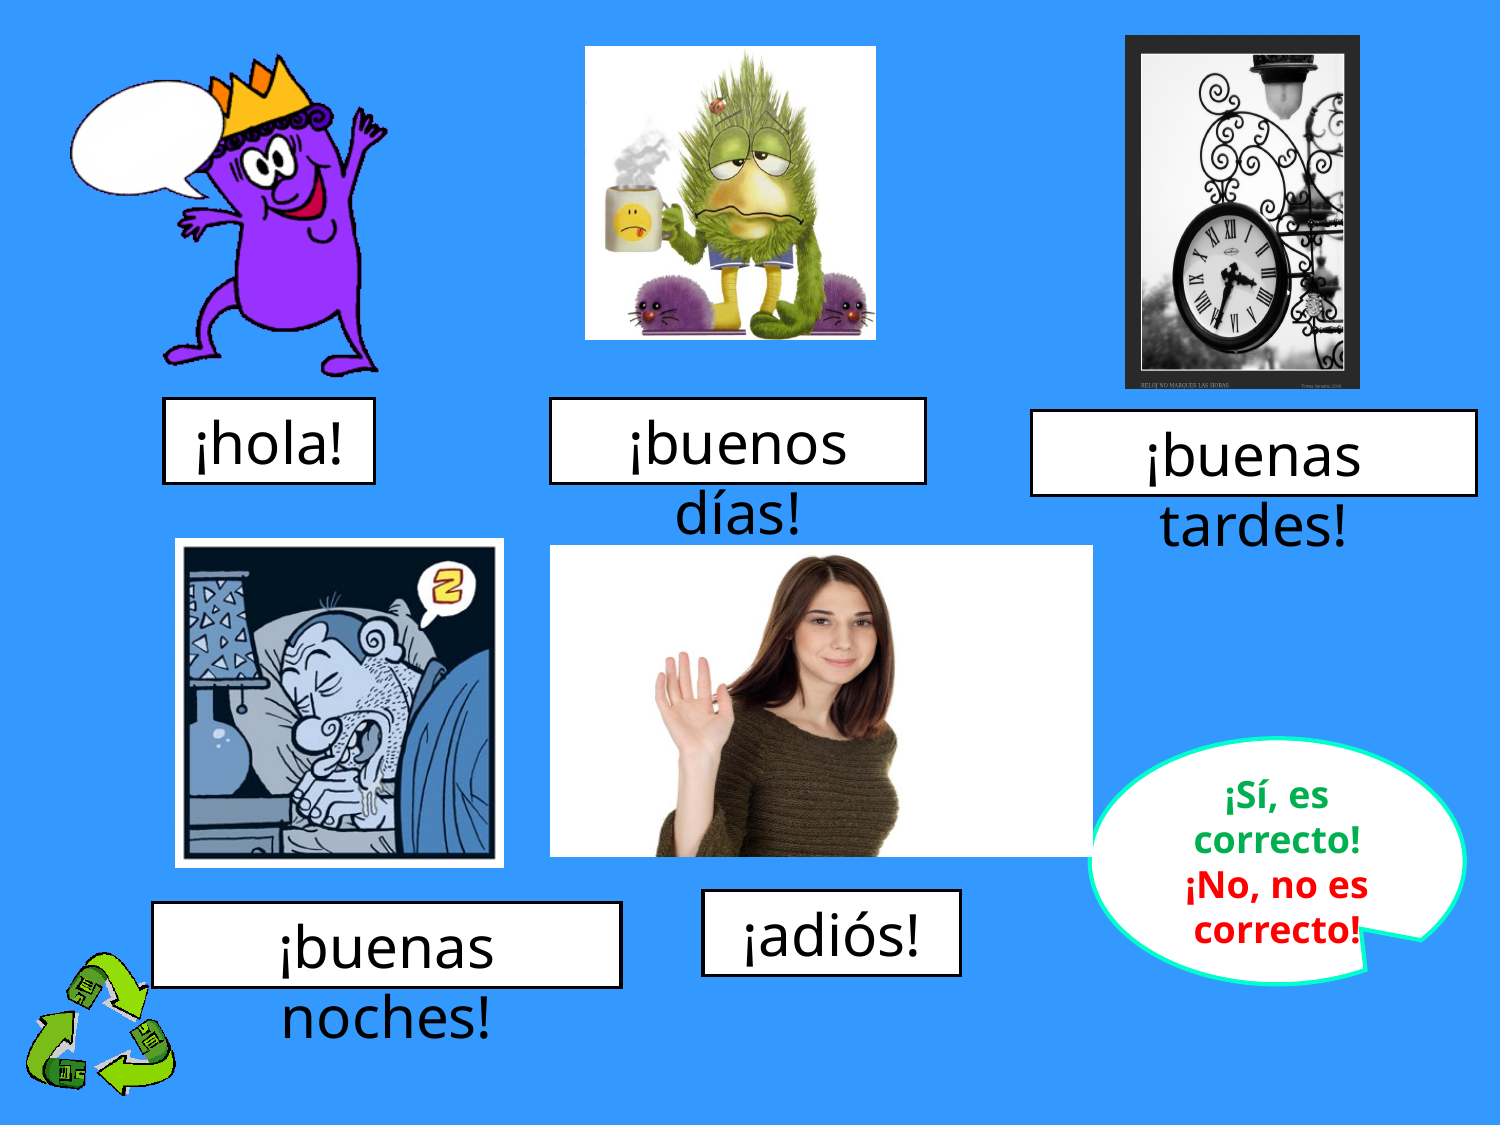

¡hola!
¡buenos días!
¡buenas tardes!
¡Sí, es correcto!
¡No, no es correcto!
¡adiós!
¡buenas noches!